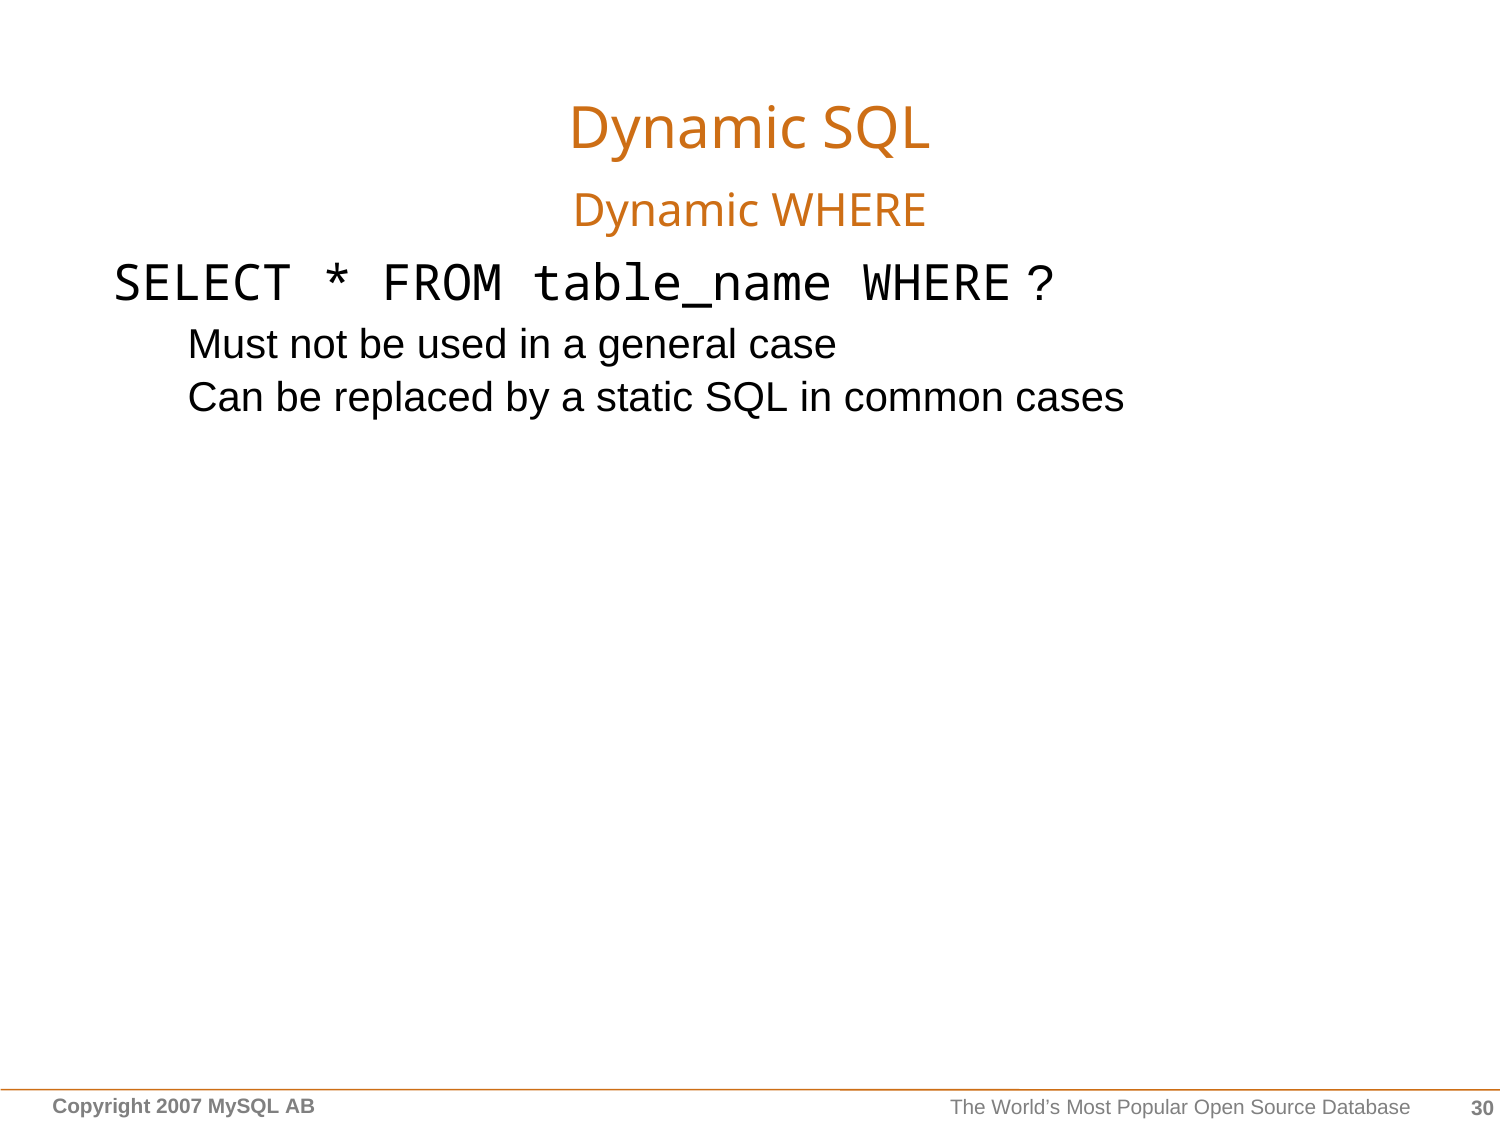

# Dynamic SQL Dynamic WHERE
SELECT * FROM table_name WHERE ?
Must not be used in a general case
Can be replaced by a static SQL in common cases